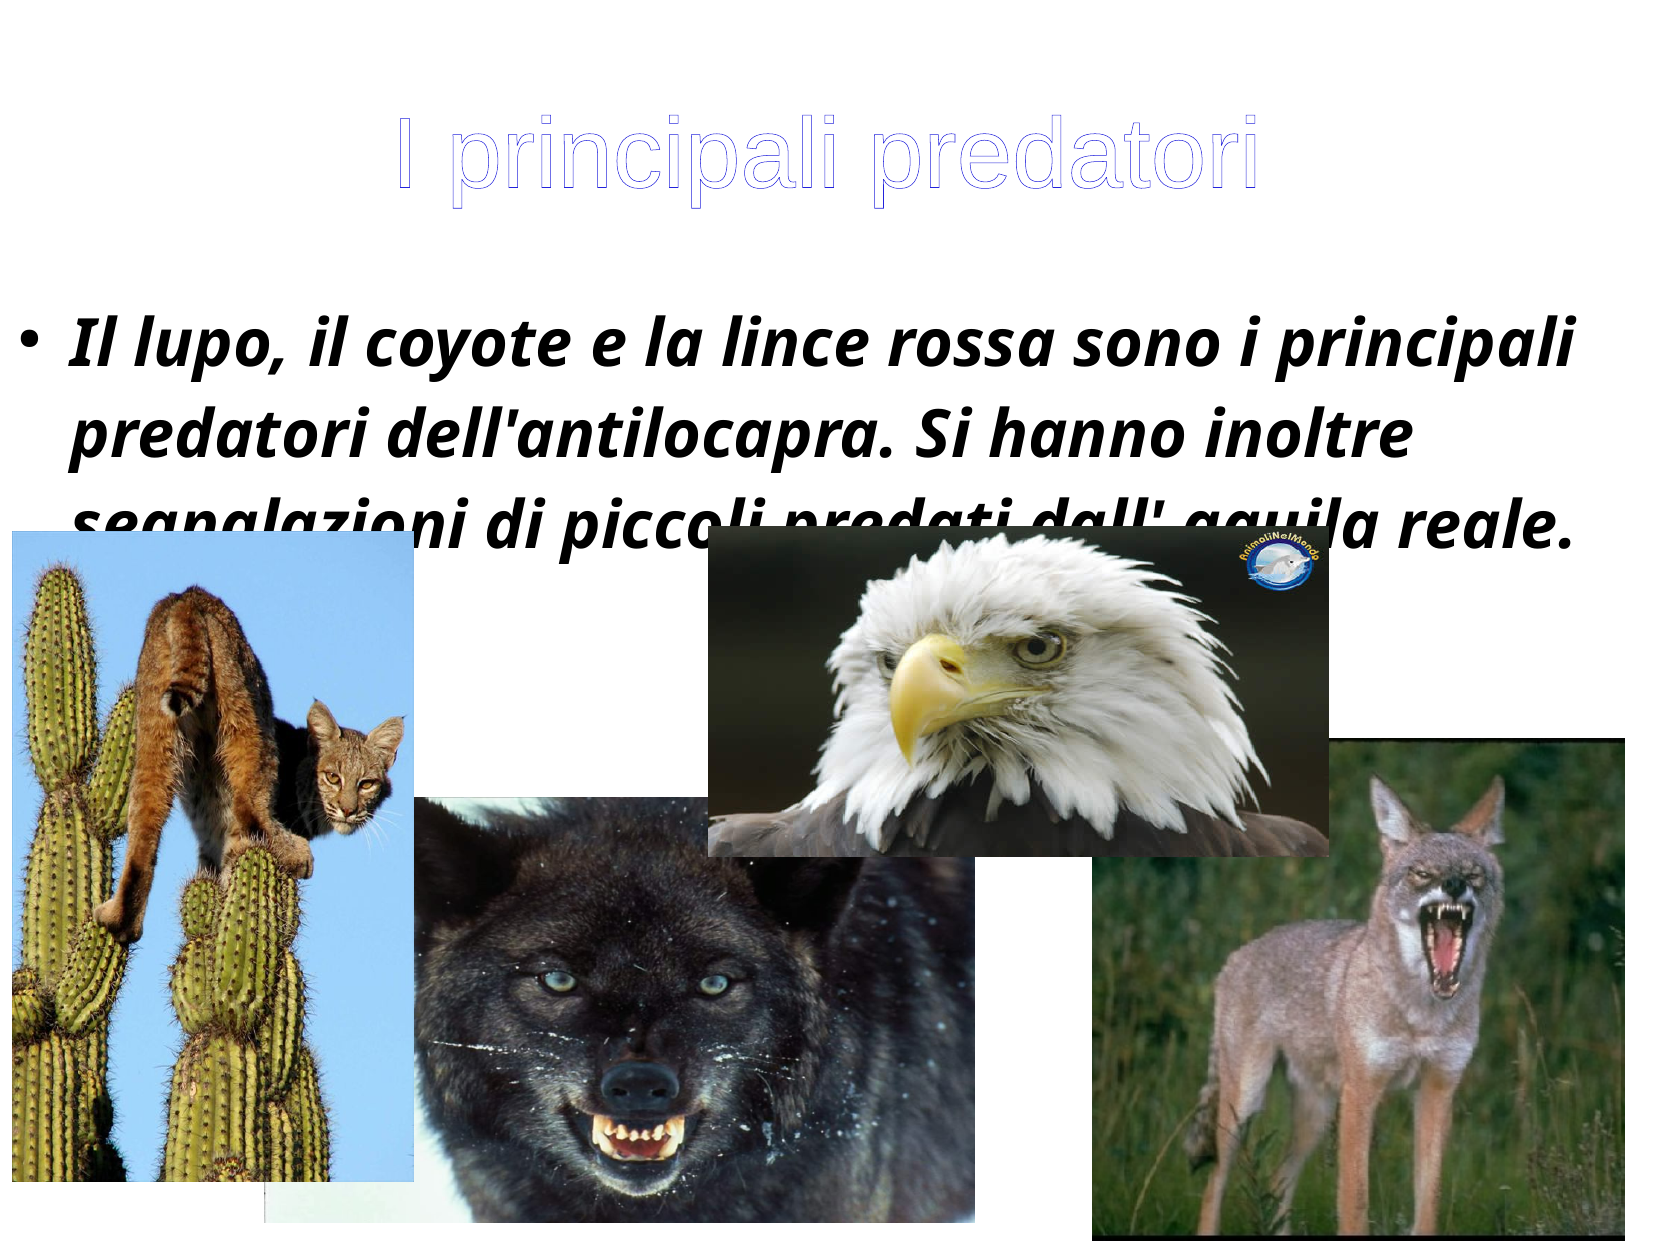

# I principali predatori
Il lupo, il coyote e la lince rossa sono i principali predatori dell'antilocapra. Si hanno inoltre segnalazioni di piccoli predati dall' aquila reale.